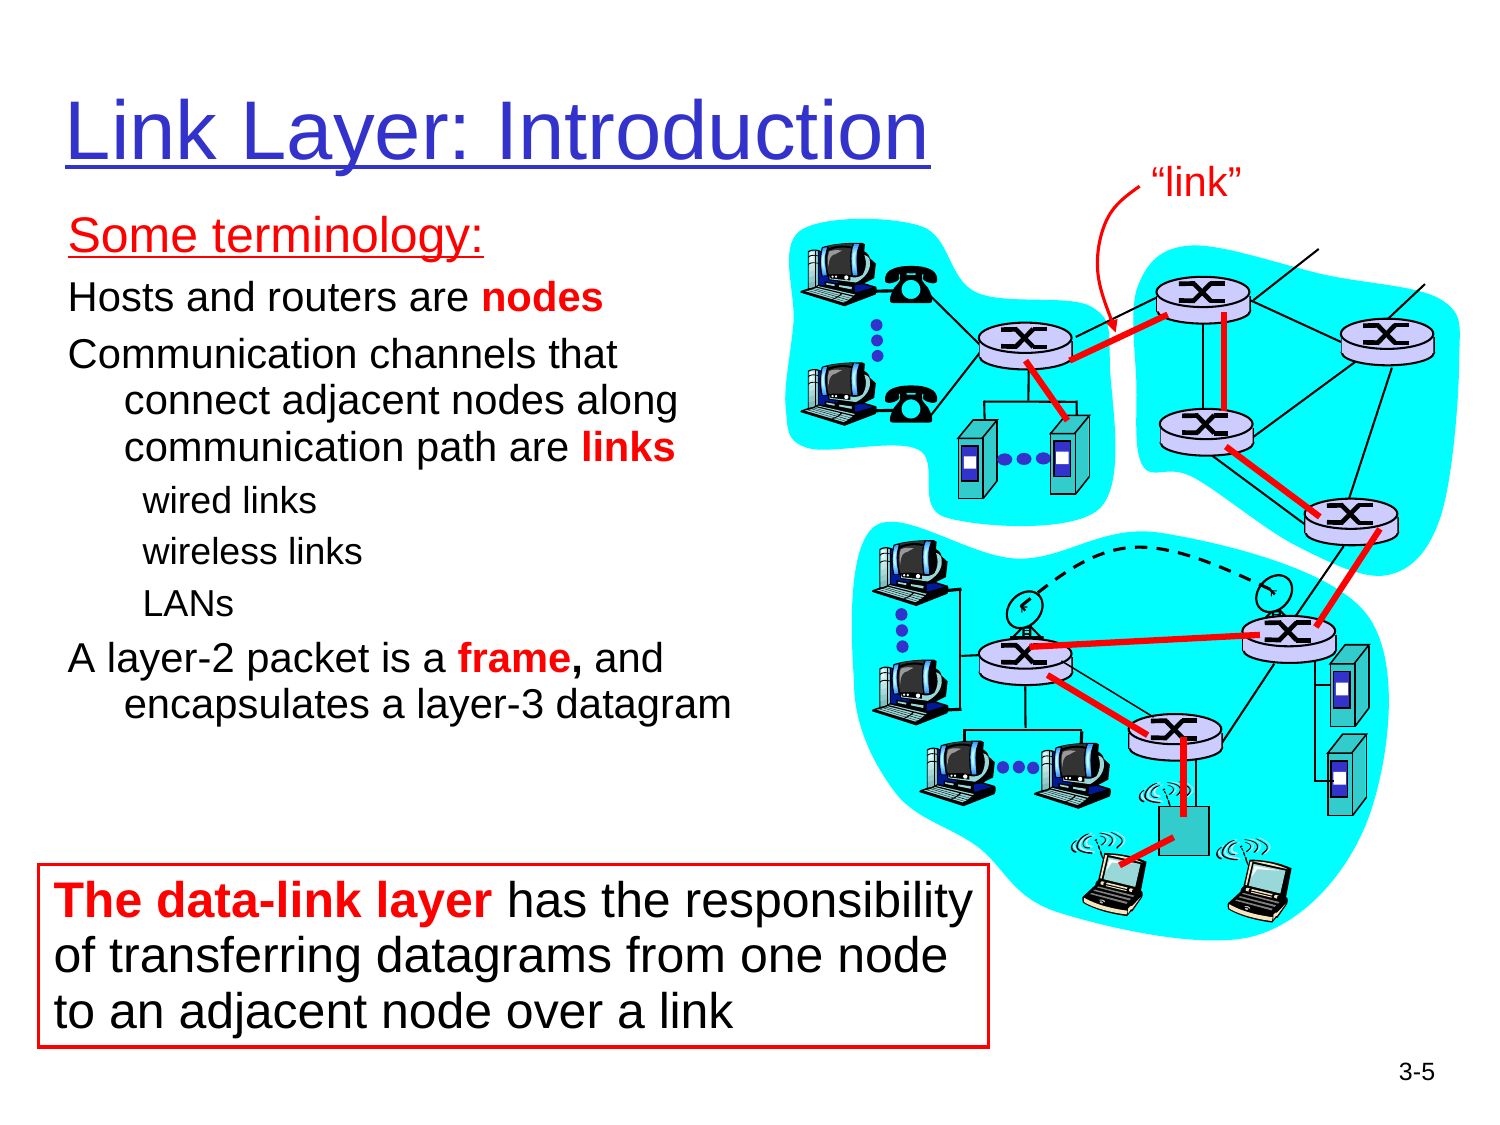

# Link Layer: Introduction
“link”
Some terminology:
Hosts and routers are nodes
Communication channels that connect adjacent nodes along communication path are links
wired links
wireless links
LANs
A layer-2 packet is a frame, and encapsulates a layer-3 datagram
The data-link layer has the responsibility
of transferring datagrams from one node
to an adjacent node over a link
5